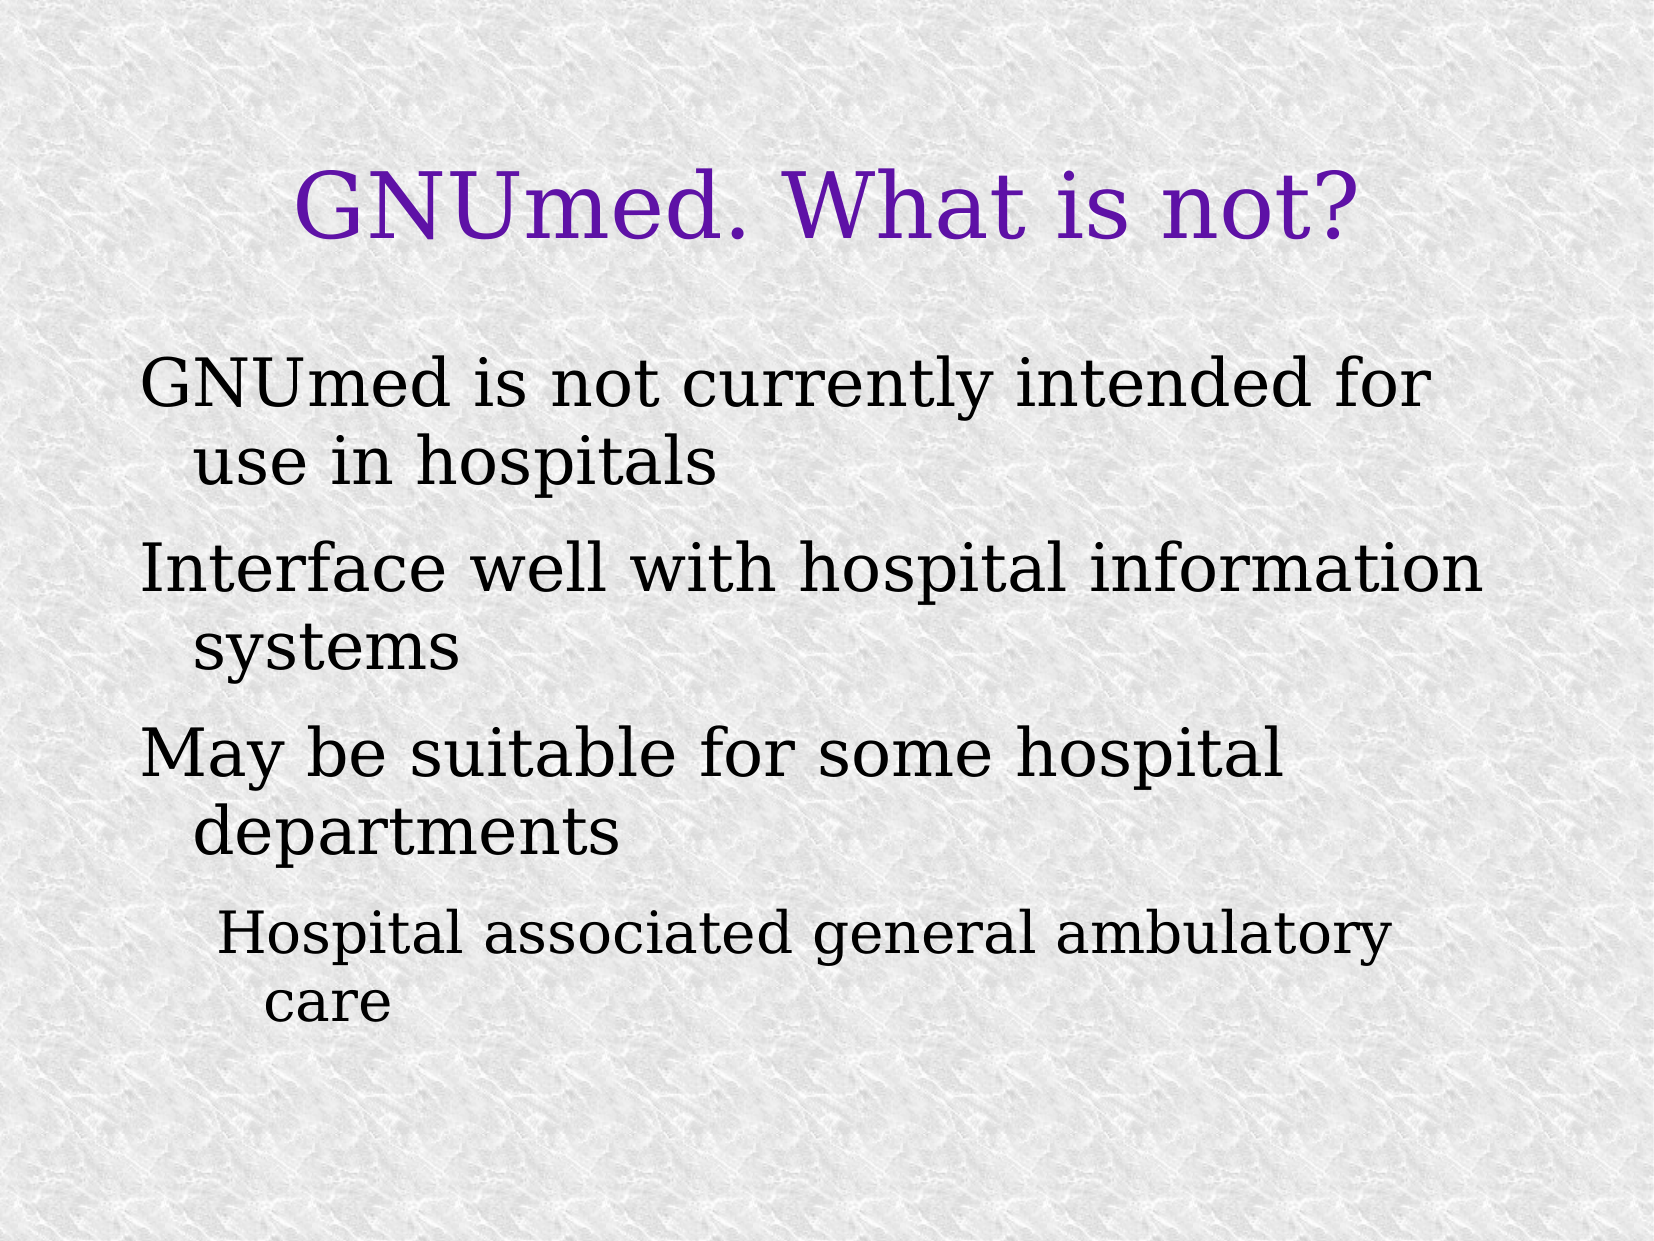

# GNUmed. What is not?
GNUmed is not currently intended for use in hospitals
Interface well with hospital information systems
May be suitable for some hospital departments
Hospital associated general ambulatory care